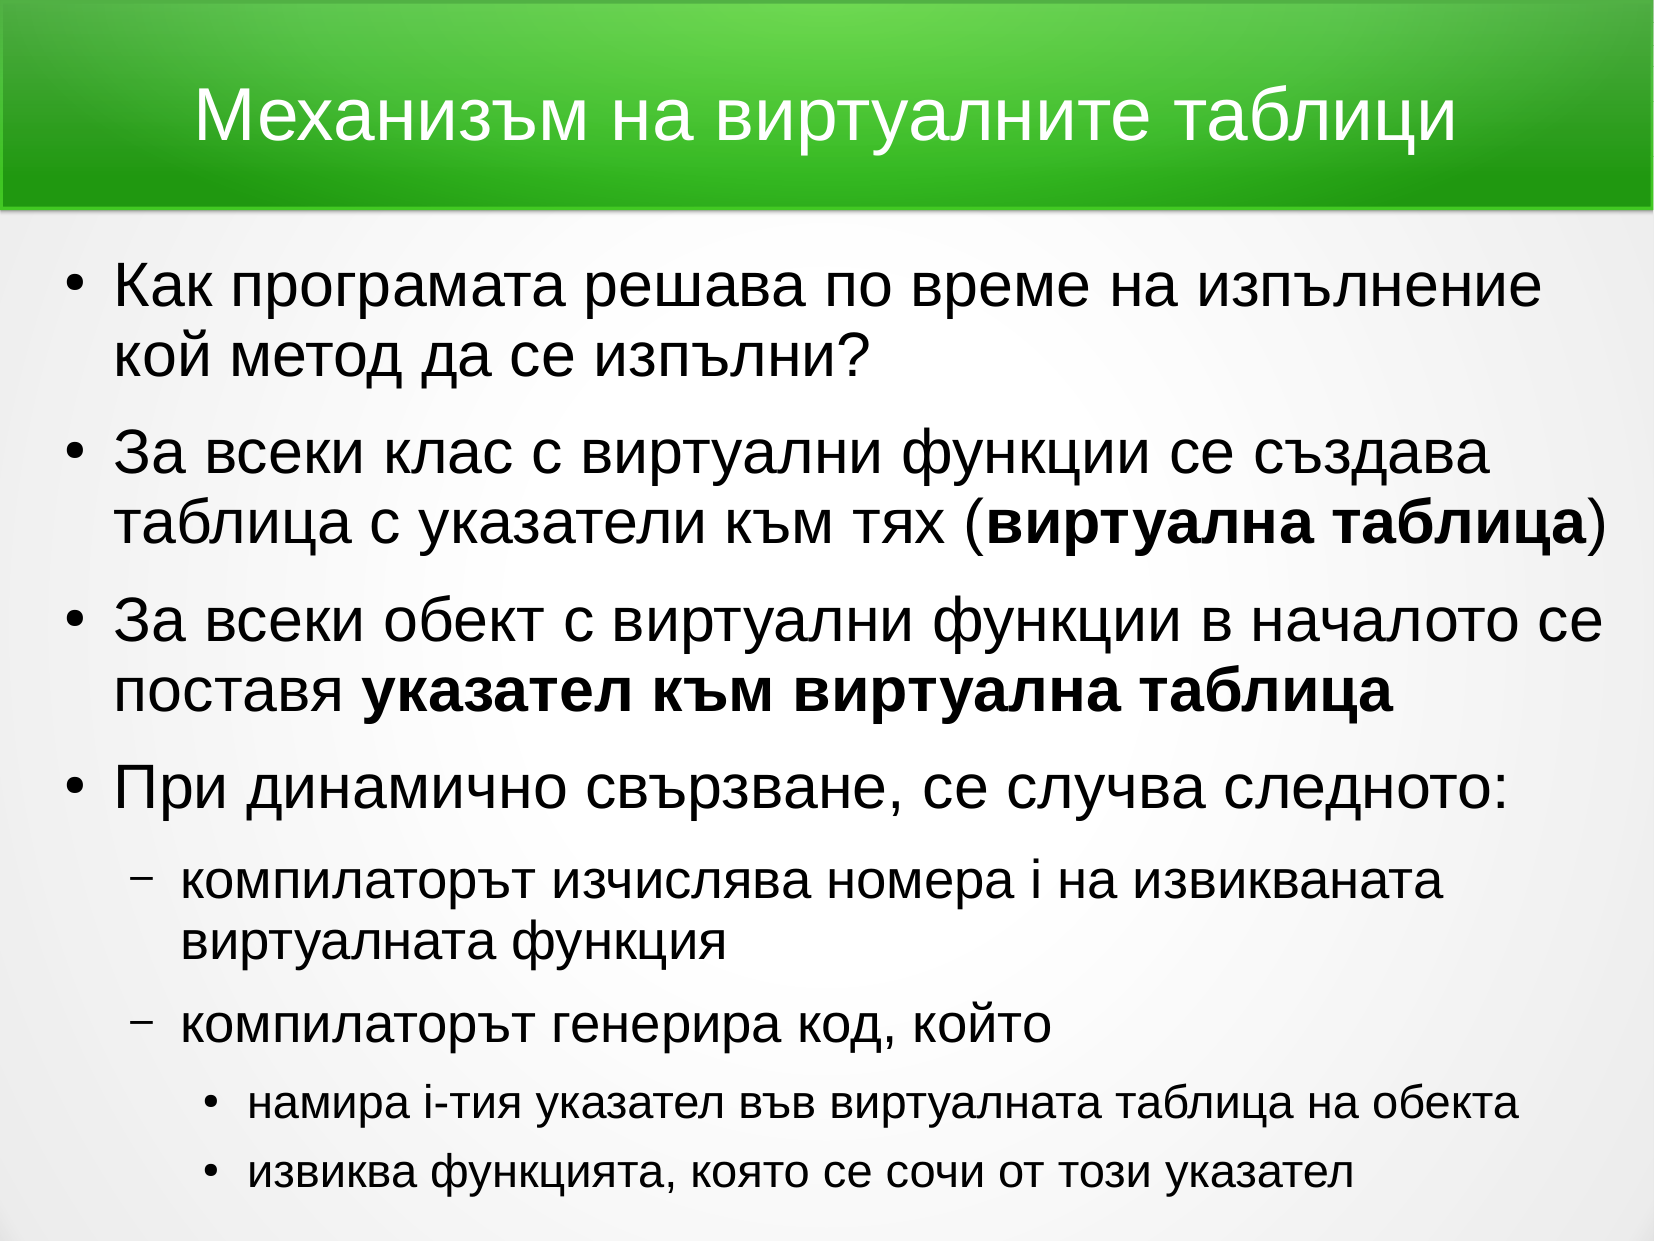

# Механизъм на виртуалните таблици
Как програмата решава по време на изпълнение кой метод да се изпълни?
За всеки клас с виртуални функции се създава таблица с указатели към тях (виртуална таблица)
За всеки обект с виртуални функции в началото се поставя указател към виртуална таблица
При динамично свързване, се случва следното:
компилаторът изчислява номера i на извикваната виртуалната функция
компилаторът генерира код, който
намира i-тия указател във виртуалната таблица на обекта
извиква функцията, която се сочи от този указател